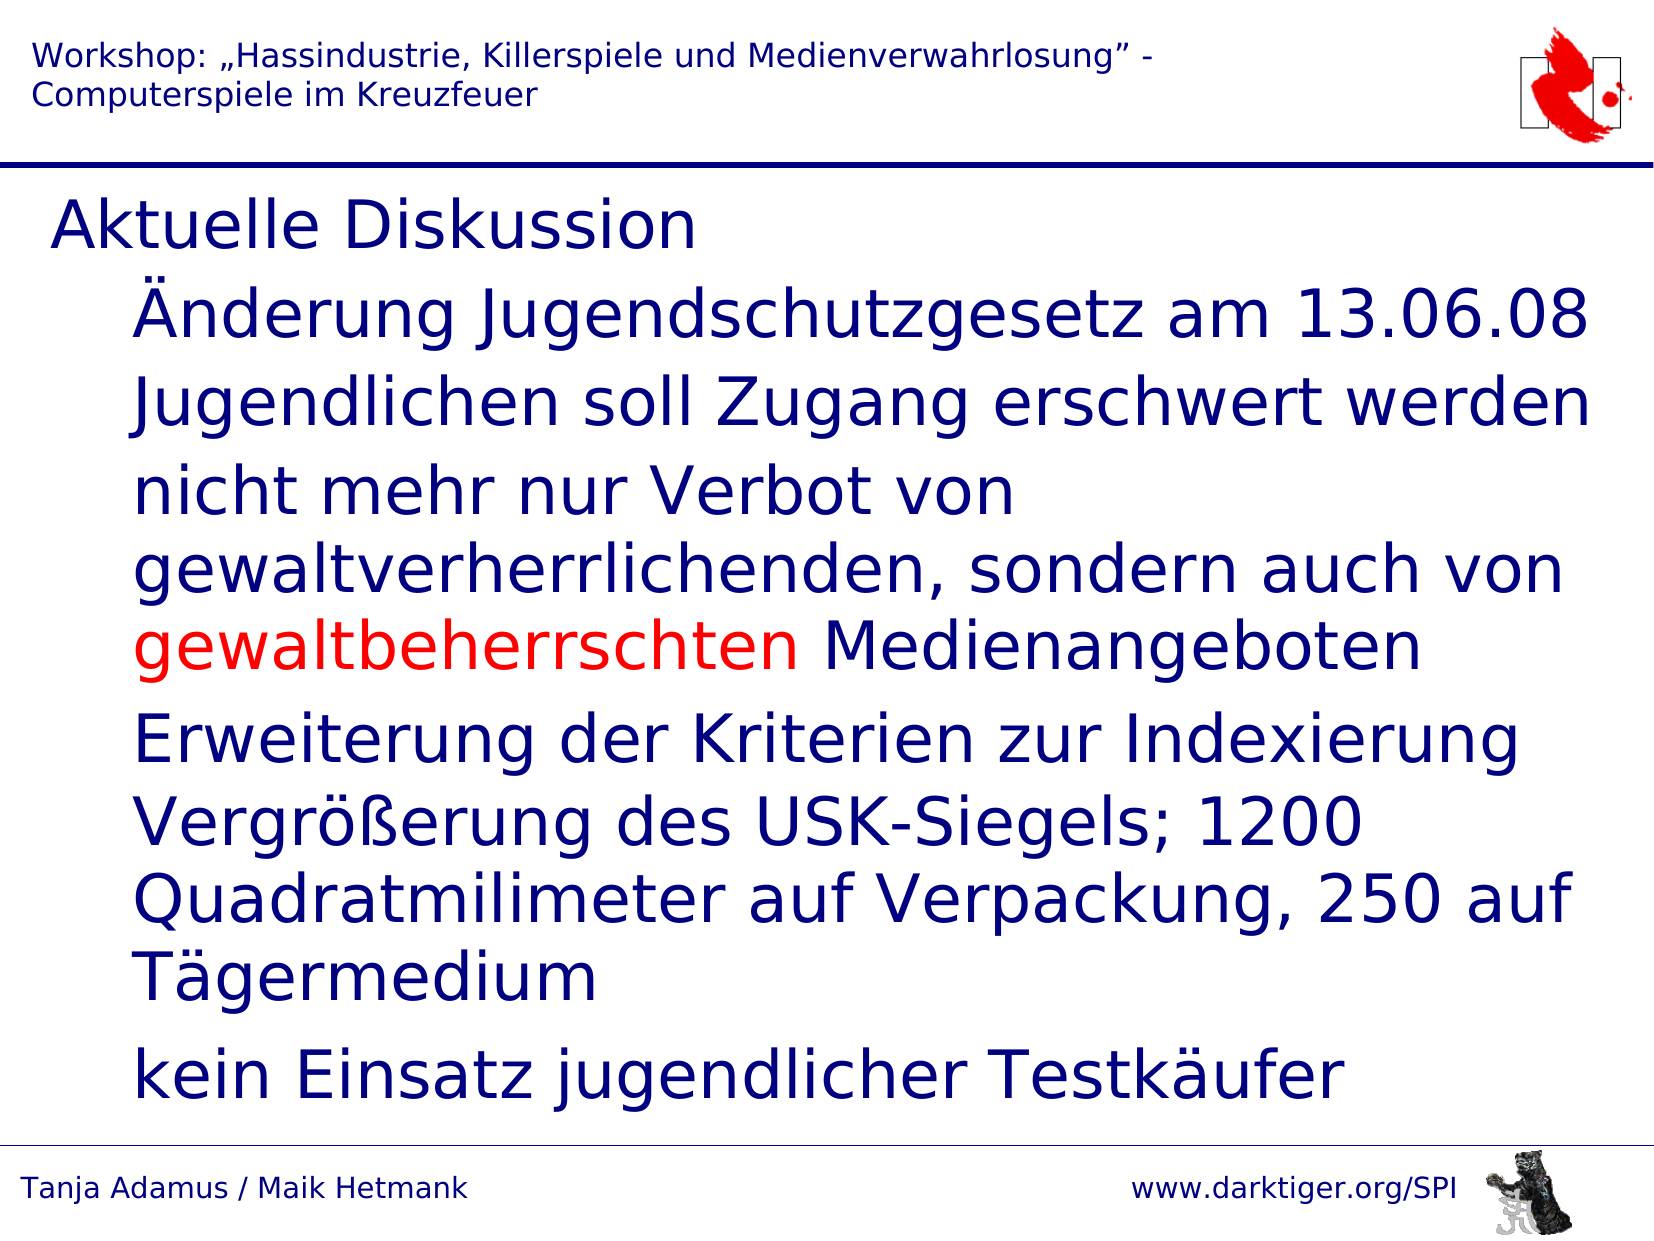

Workshop: „Hassindustrie, Killerspiele und Medienverwahrlosung” - Computerspiele im Kreuzfeuer
Aktuelle Diskussion
Änderung Jugendschutzgesetz am 13.06.08
Jugendlichen soll Zugang erschwert werden
nicht mehr nur Verbot von gewaltverherrlichenden, sondern auch von gewaltbeherrschten Medienangeboten
Erweiterung der Kriterien zur Indexierung
Vergrößerung des USK-Siegels; 1200 Quadratmilimeter auf Verpackung, 250 auf Tägermedium
kein Einsatz jugendlicher Testkäufer